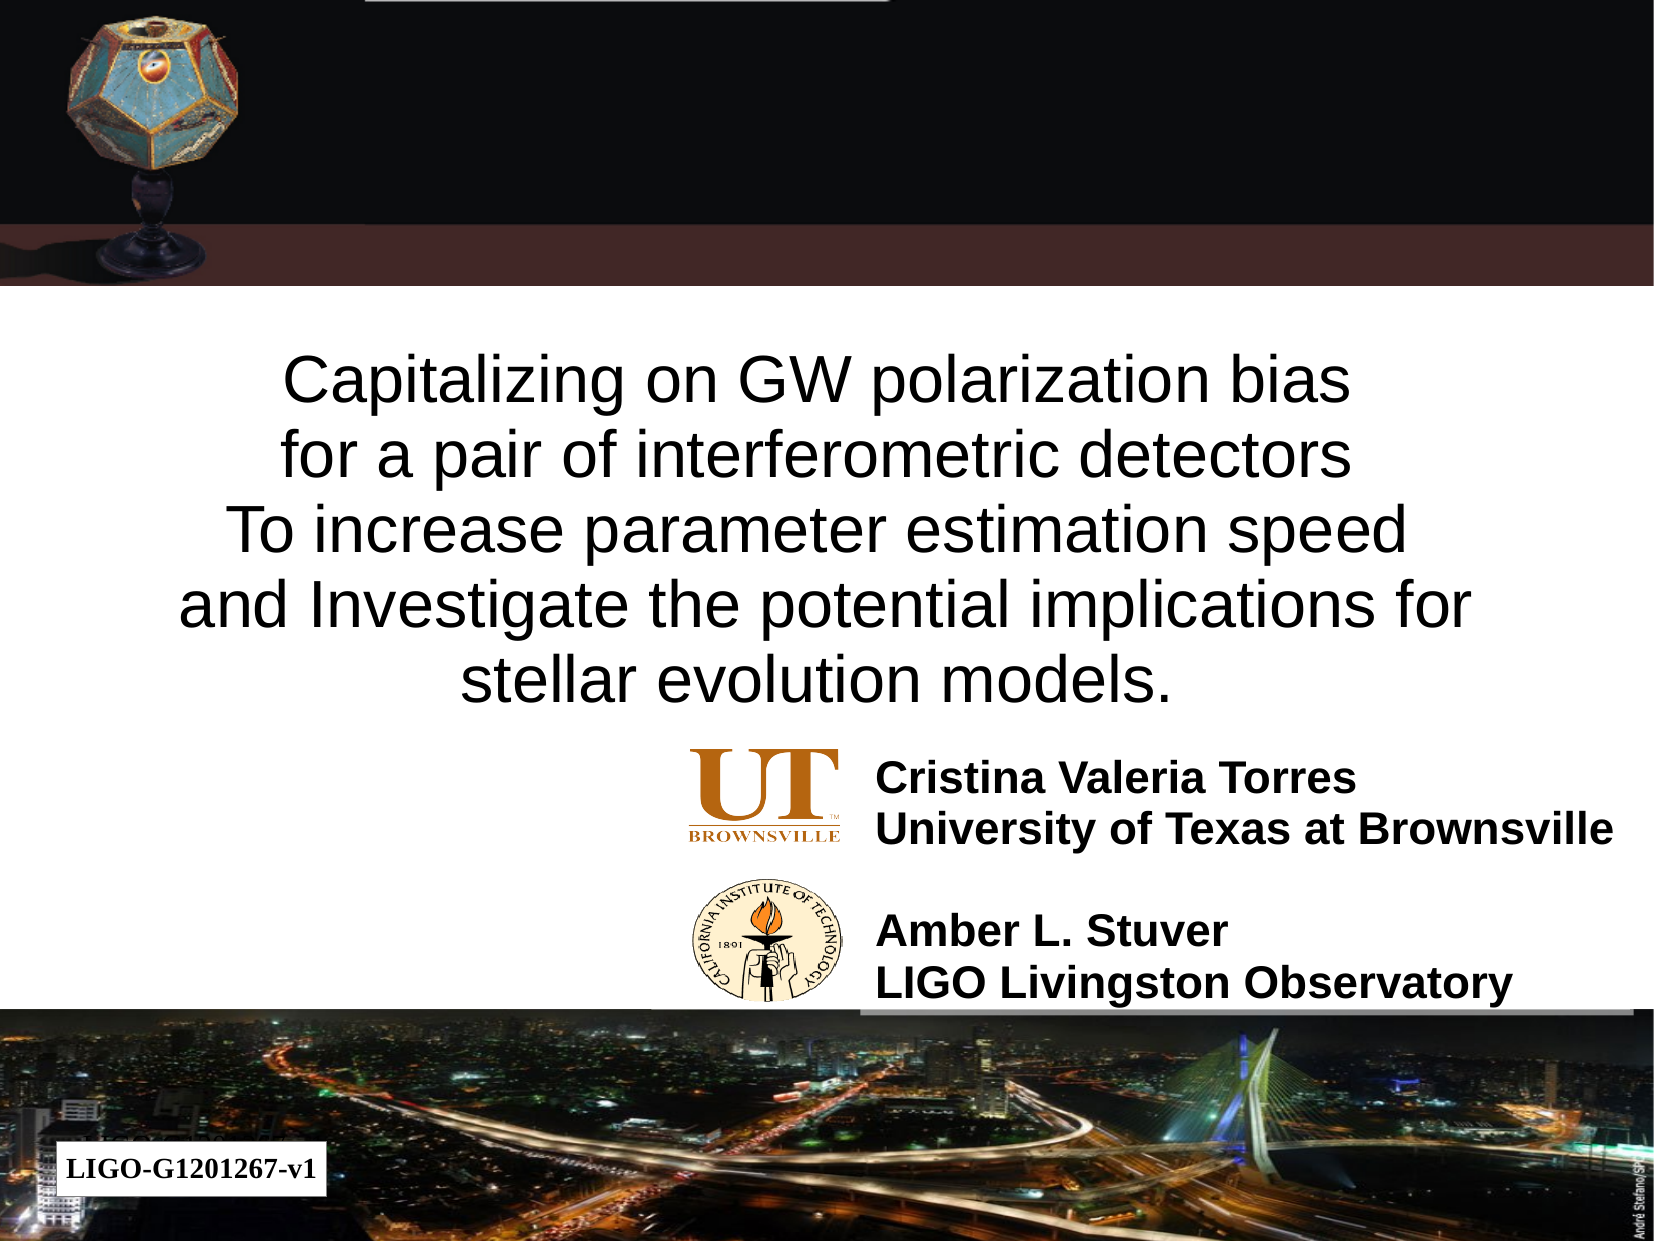

# Capitalizing on GW polarization bias
for a pair of interferometric detectors
To increase parameter estimation speed
and Investigate the potential implications for stellar evolution models.
Cristina Valeria Torres
University of Texas at Brownsville
Amber L. Stuver
LIGO Livingston Observatory